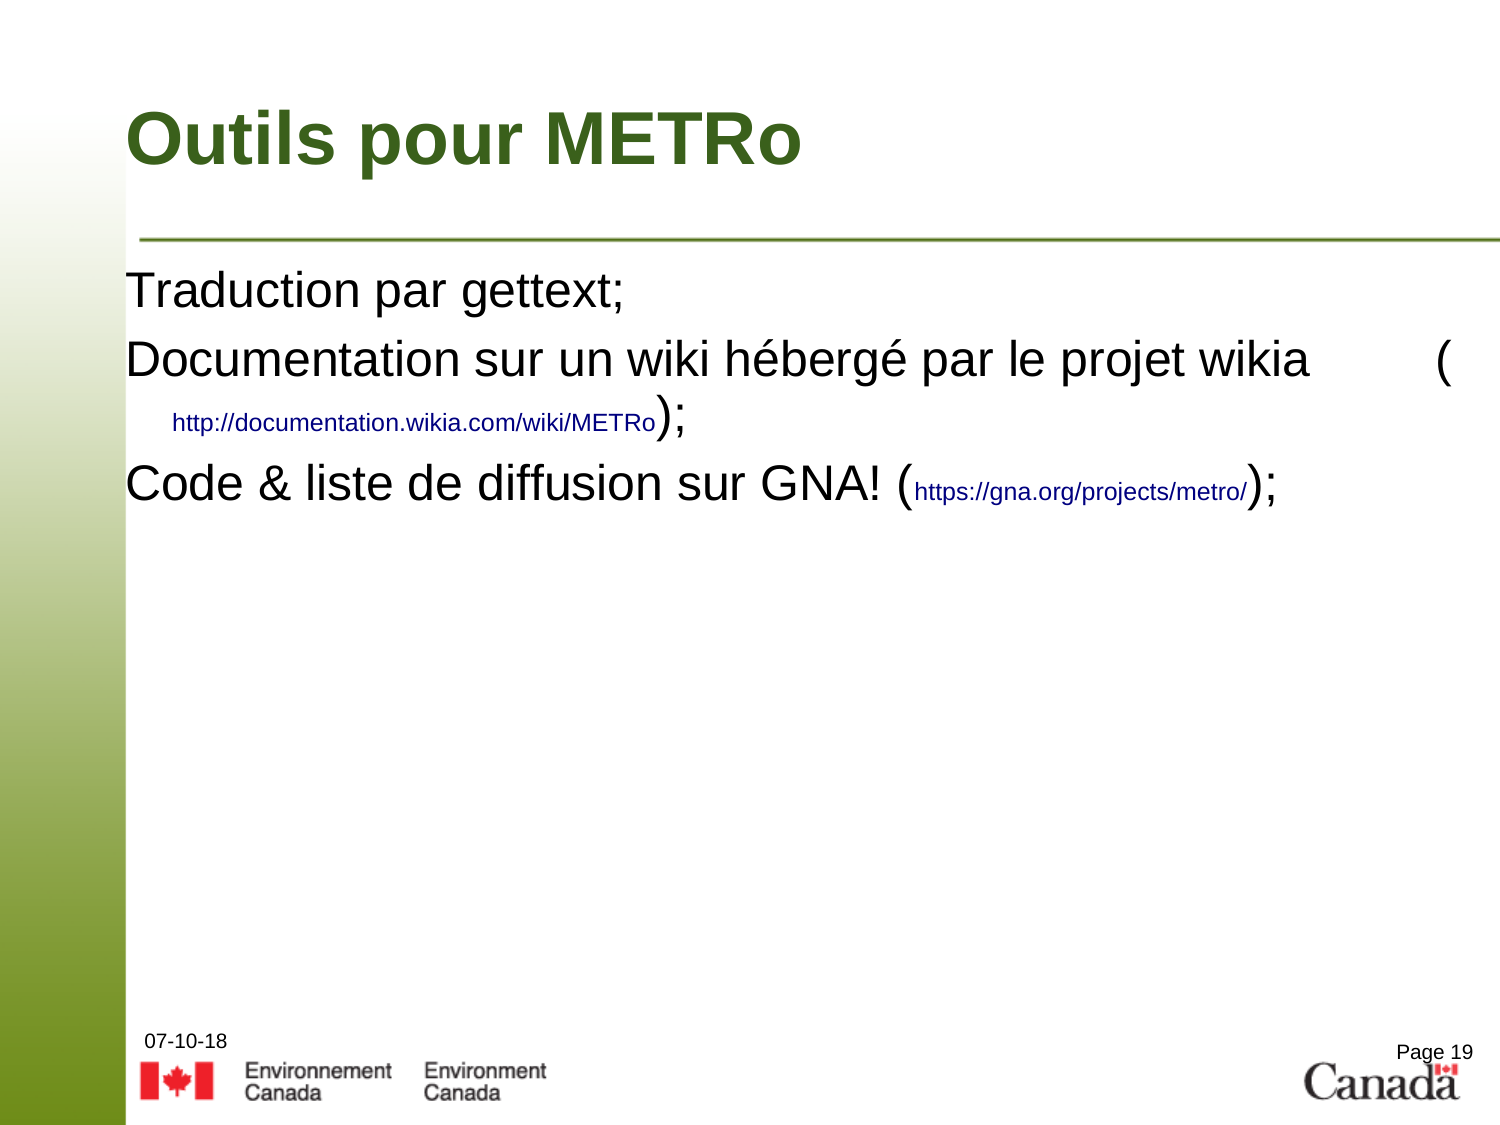

# Outils pour METRo
Traduction par gettext;
Documentation sur un wiki hébergé par le projet wikia (http://documentation.wikia.com/wiki/METRo);
Code & liste de diffusion sur GNA! (https://gna.org/projects/metro/);